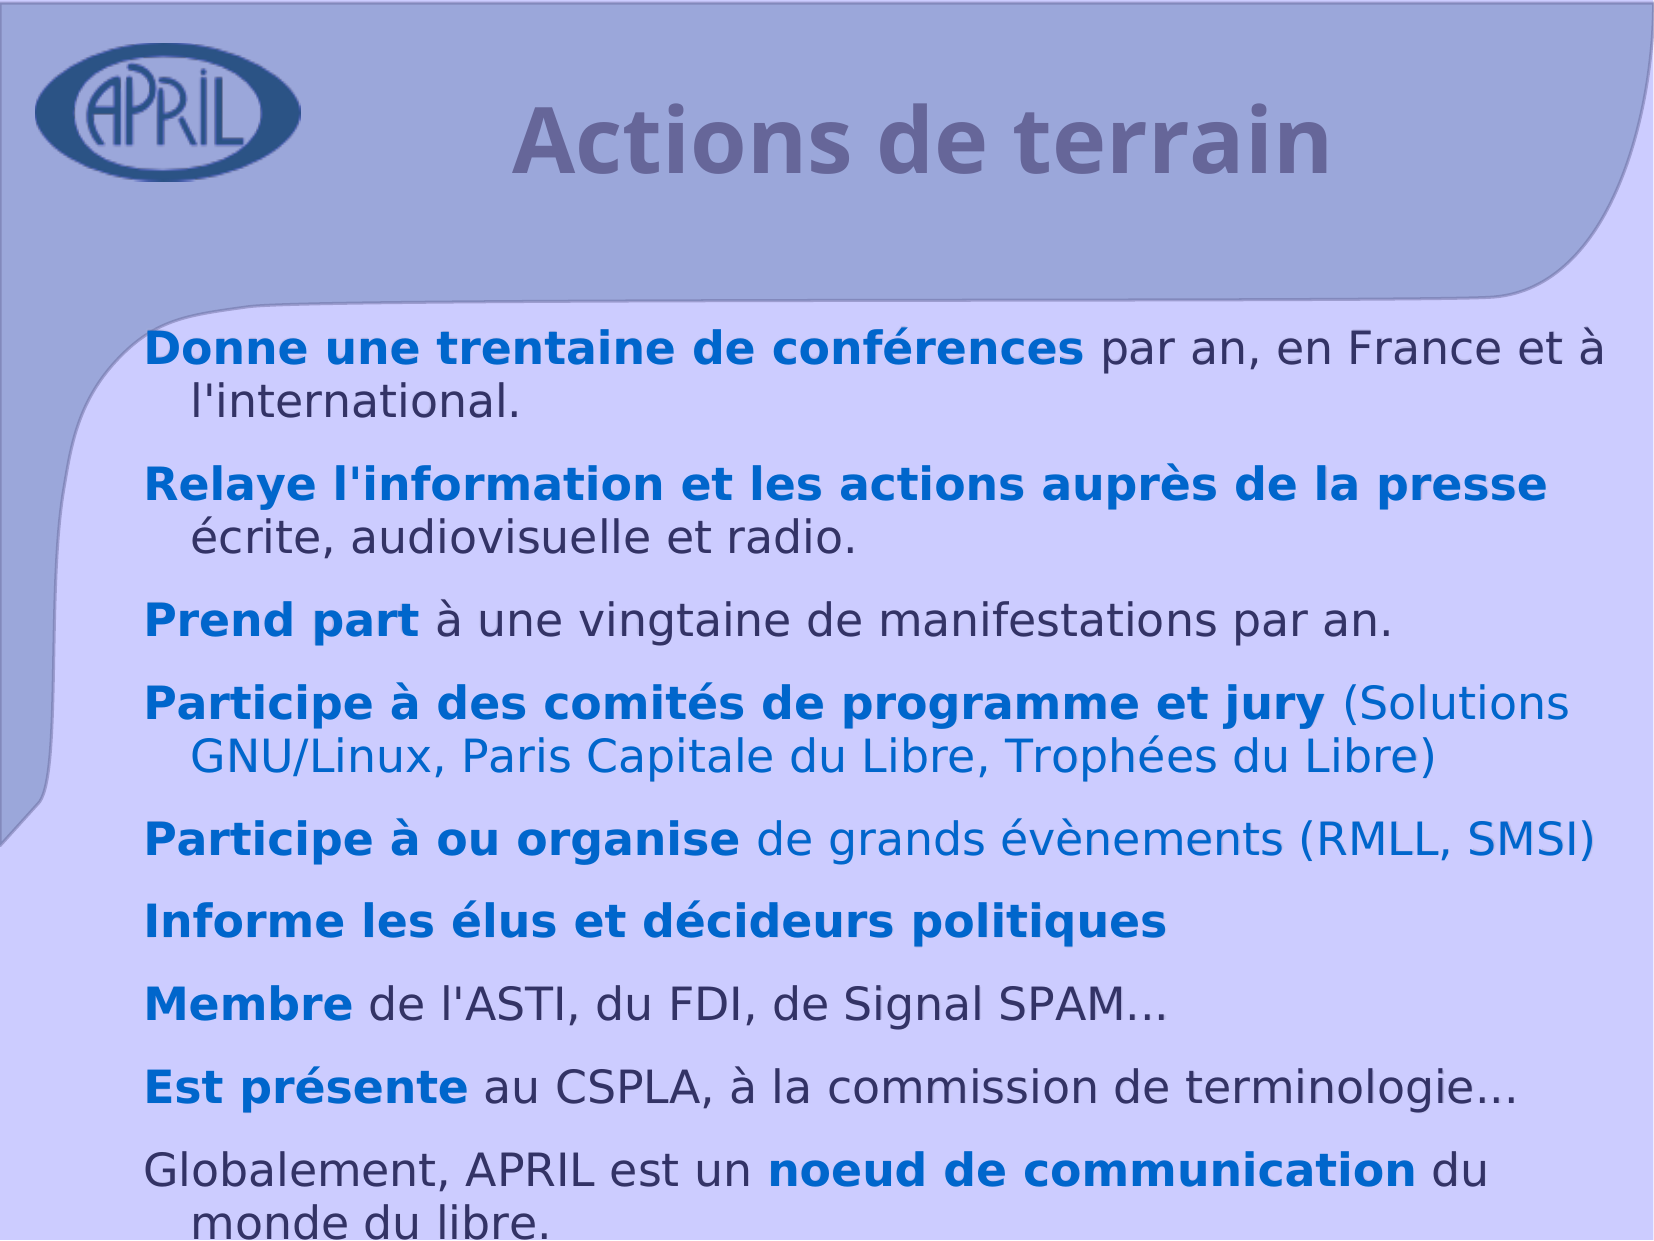

# Actions de terrain
Donne une trentaine de conférences par an, en France et à l'international.
Relaye l'information et les actions auprès de la presse écrite, audiovisuelle et radio.
Prend part à une vingtaine de manifestations par an.
Participe à des comités de programme et jury (Solutions GNU/Linux, Paris Capitale du Libre, Trophées du Libre)
Participe à ou organise de grands évènements (RMLL, SMSI)
Informe les élus et décideurs politiques
Membre de l'ASTI, du FDI, de Signal SPAM...
Est présente au CSPLA, à la commission de terminologie...
Globalement, APRIL est un noeud de communication du monde du libre.